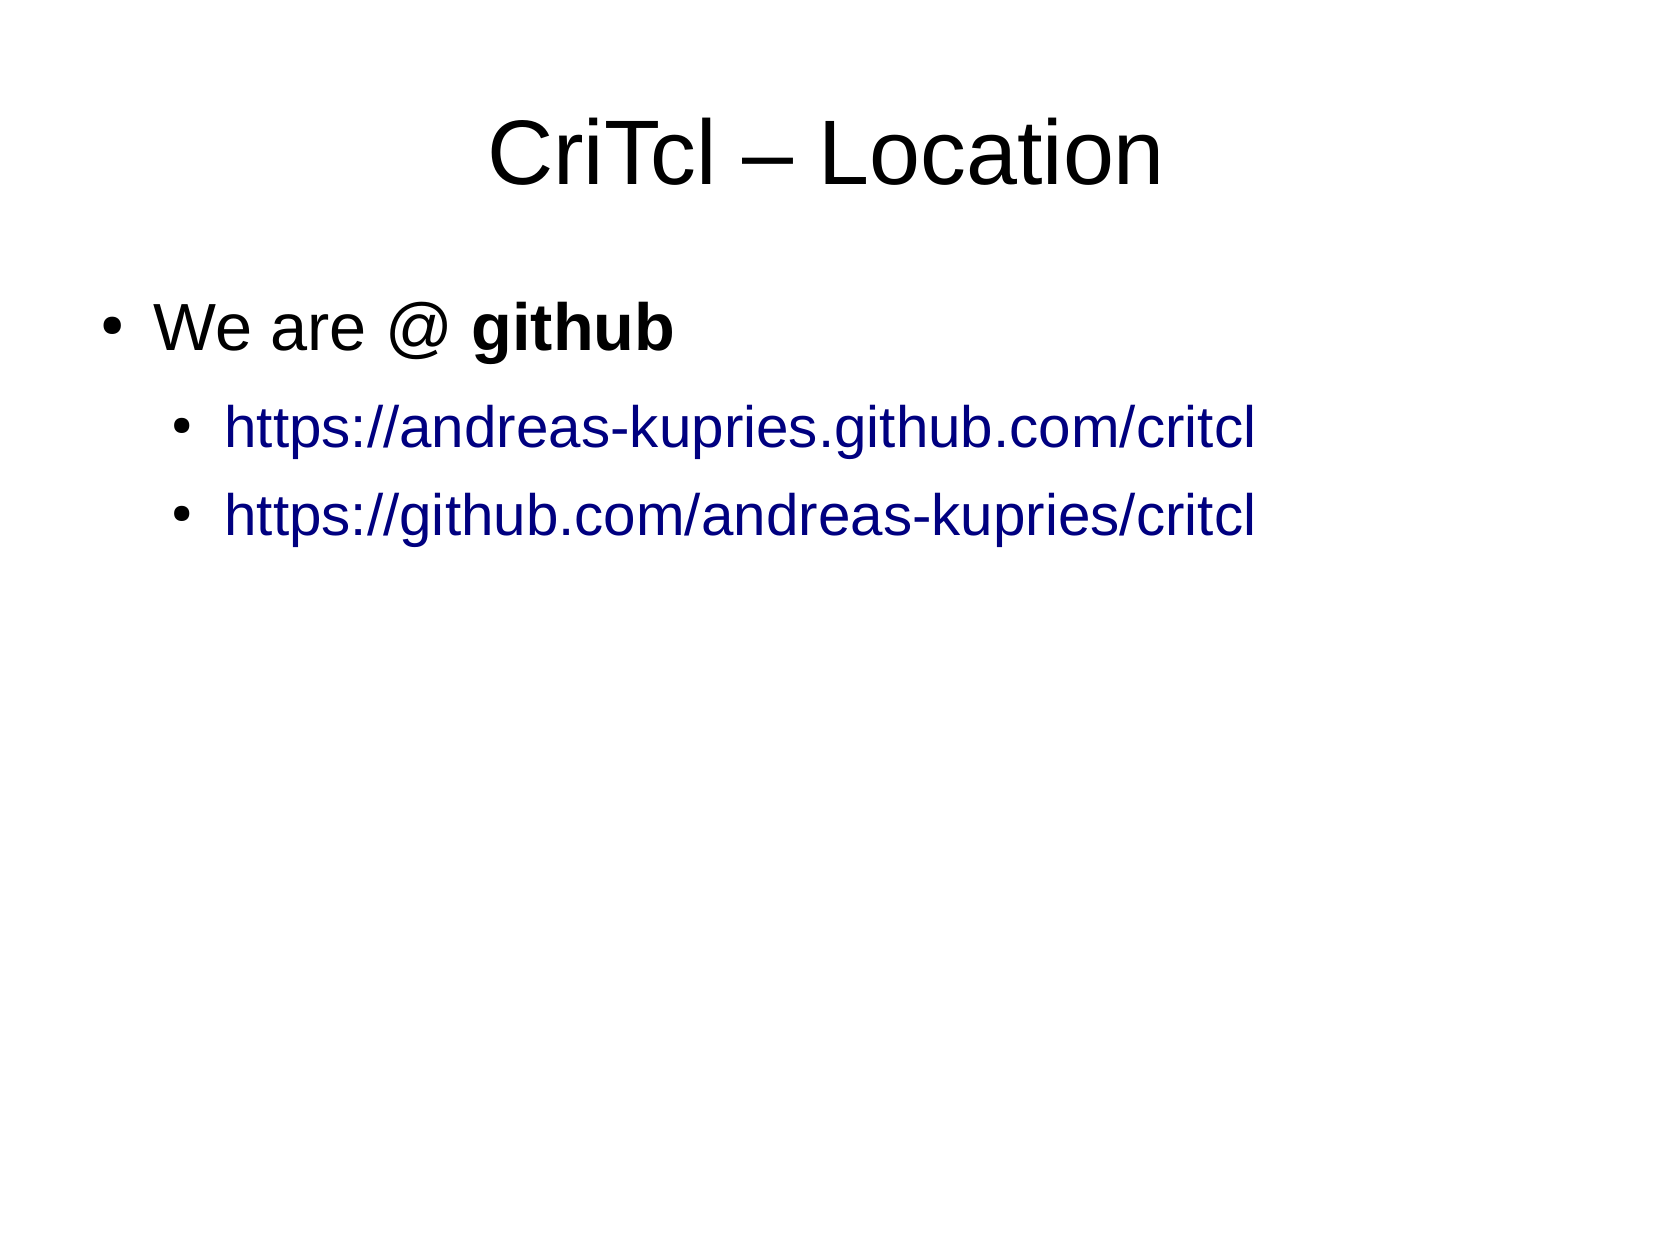

# CriTcl – Location
We are @ github
https://andreas-kupries.github.com/critcl
https://github.com/andreas-kupries/critcl